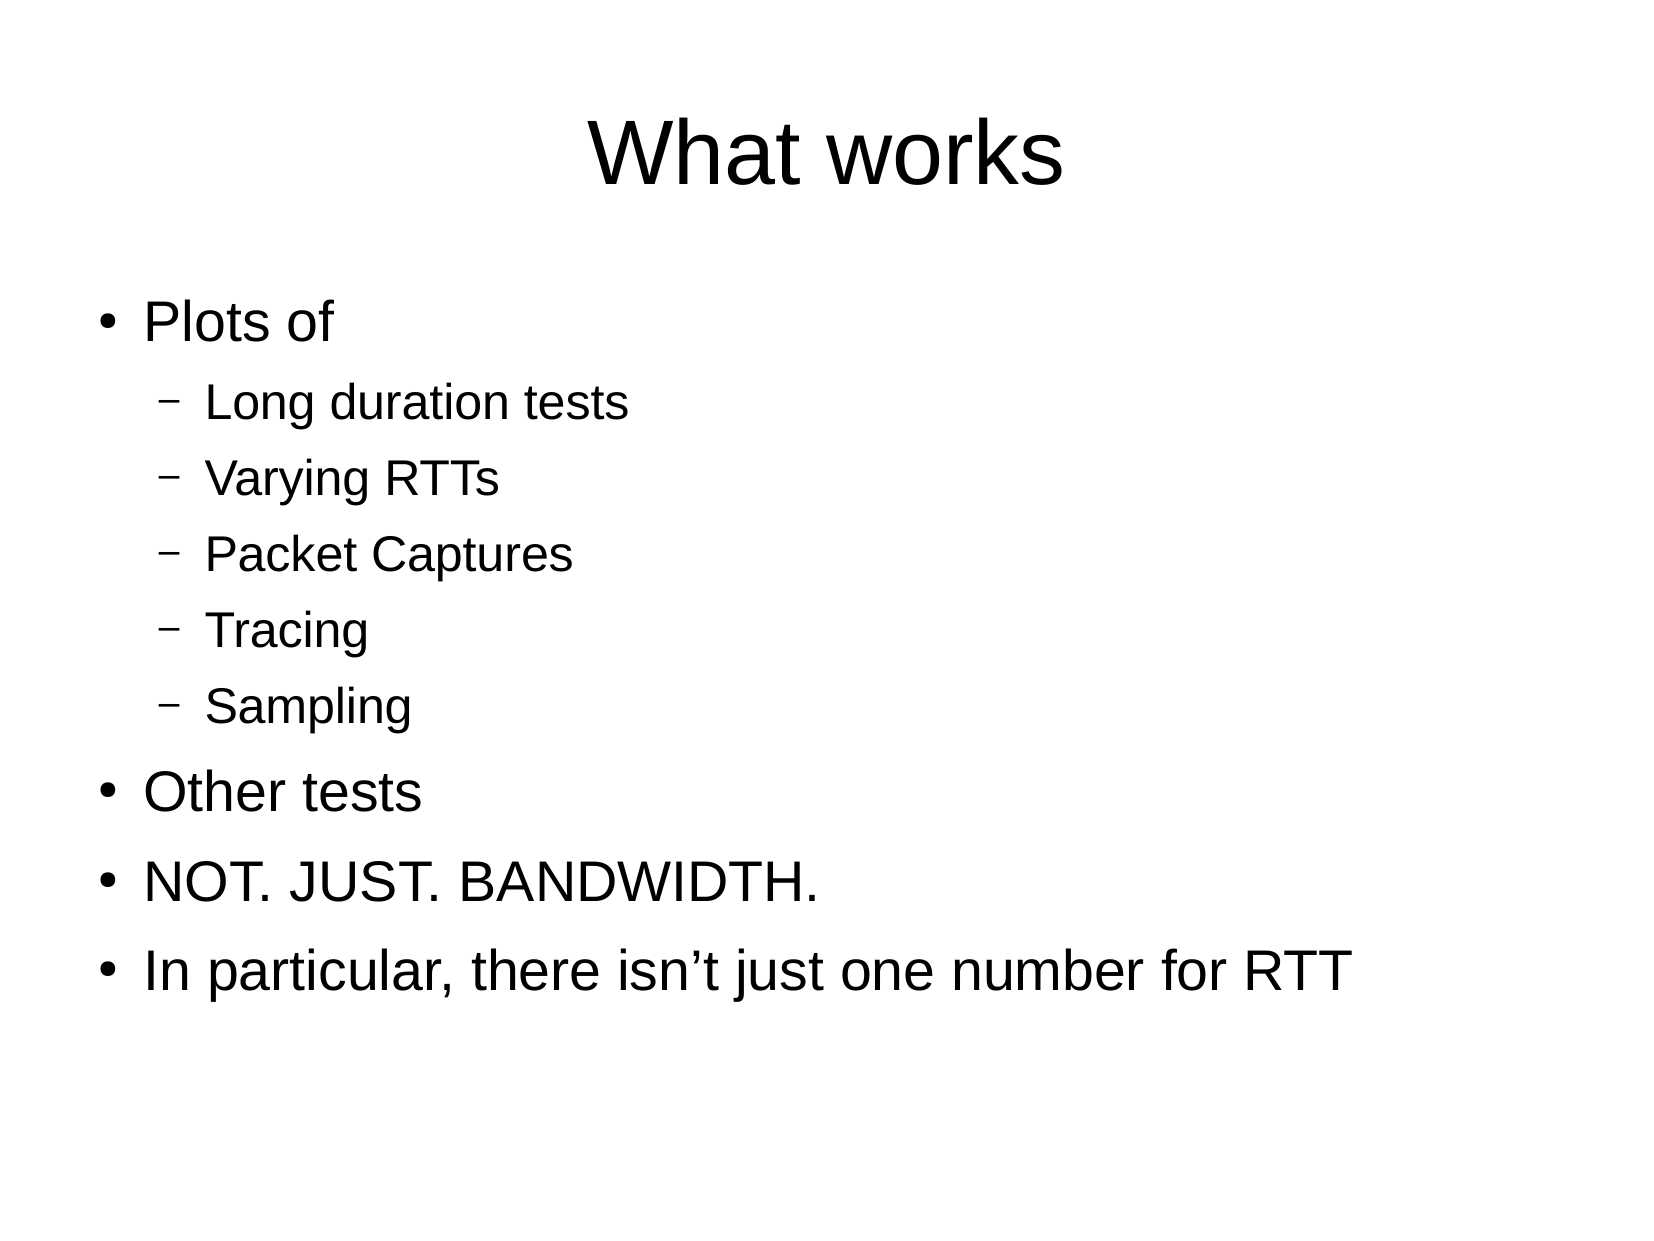

# What works
Plots of
Long duration tests
Varying RTTs
Packet Captures
Tracing
Sampling
Other tests
NOT. JUST. BANDWIDTH.
In particular, there isn’t just one number for RTT